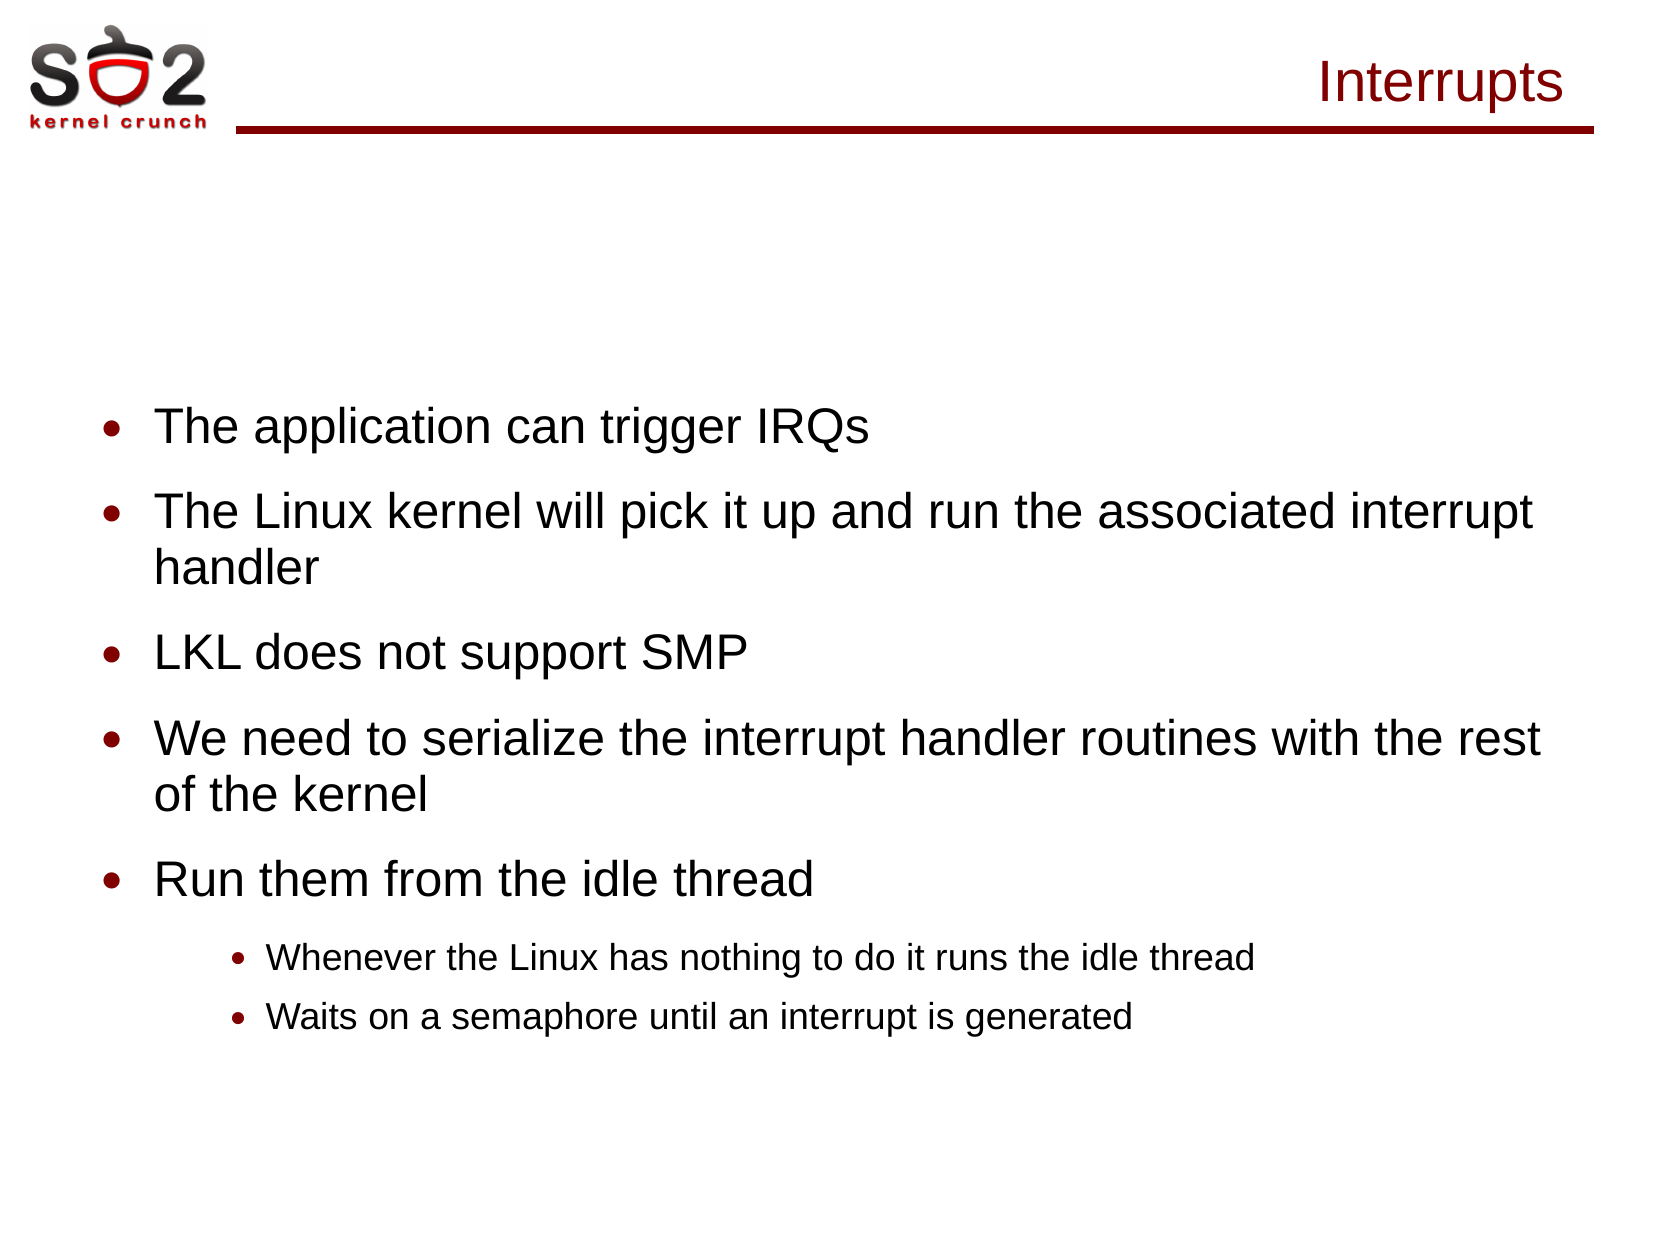

# Interrupts
The application can trigger IRQs
The Linux kernel will pick it up and run the associated interrupt handler
LKL does not support SMP
We need to serialize the interrupt handler routines with the rest of the kernel
Run them from the idle thread
Whenever the Linux has nothing to do it runs the idle thread
Waits on a semaphore until an interrupt is generated